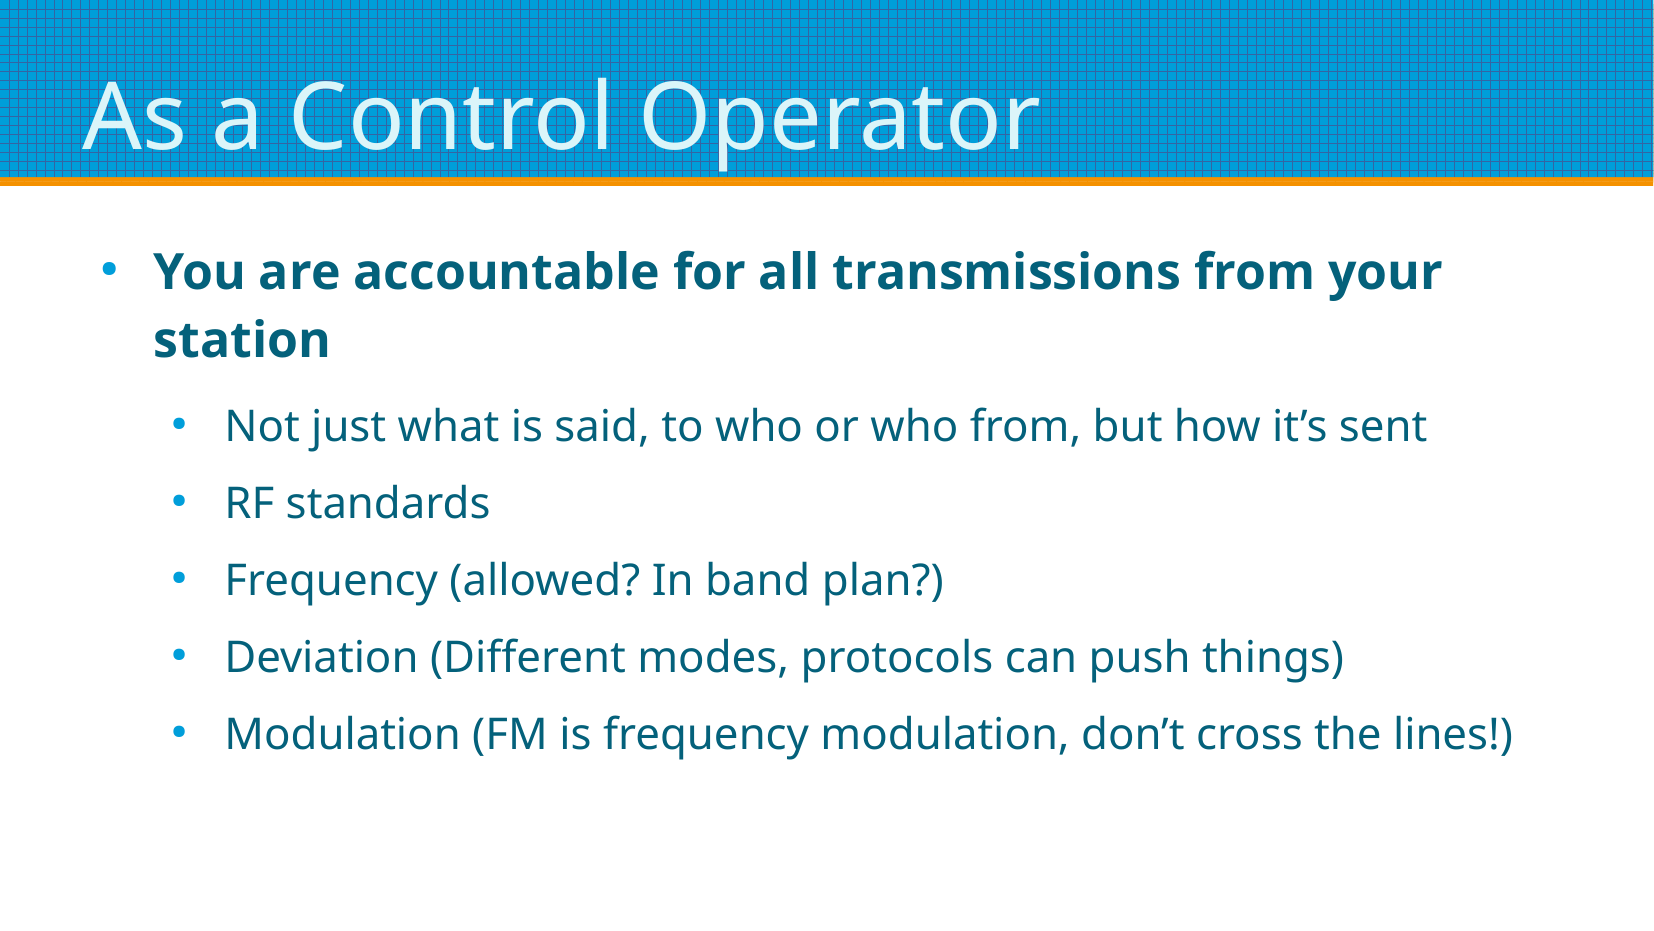

# As a Control Operator
You are accountable for all transmissions from your station
Not just what is said, to who or who from, but how it’s sent
RF standards
Frequency (allowed? In band plan?)
Deviation (Different modes, protocols can push things)
Modulation (FM is frequency modulation, don’t cross the lines!)